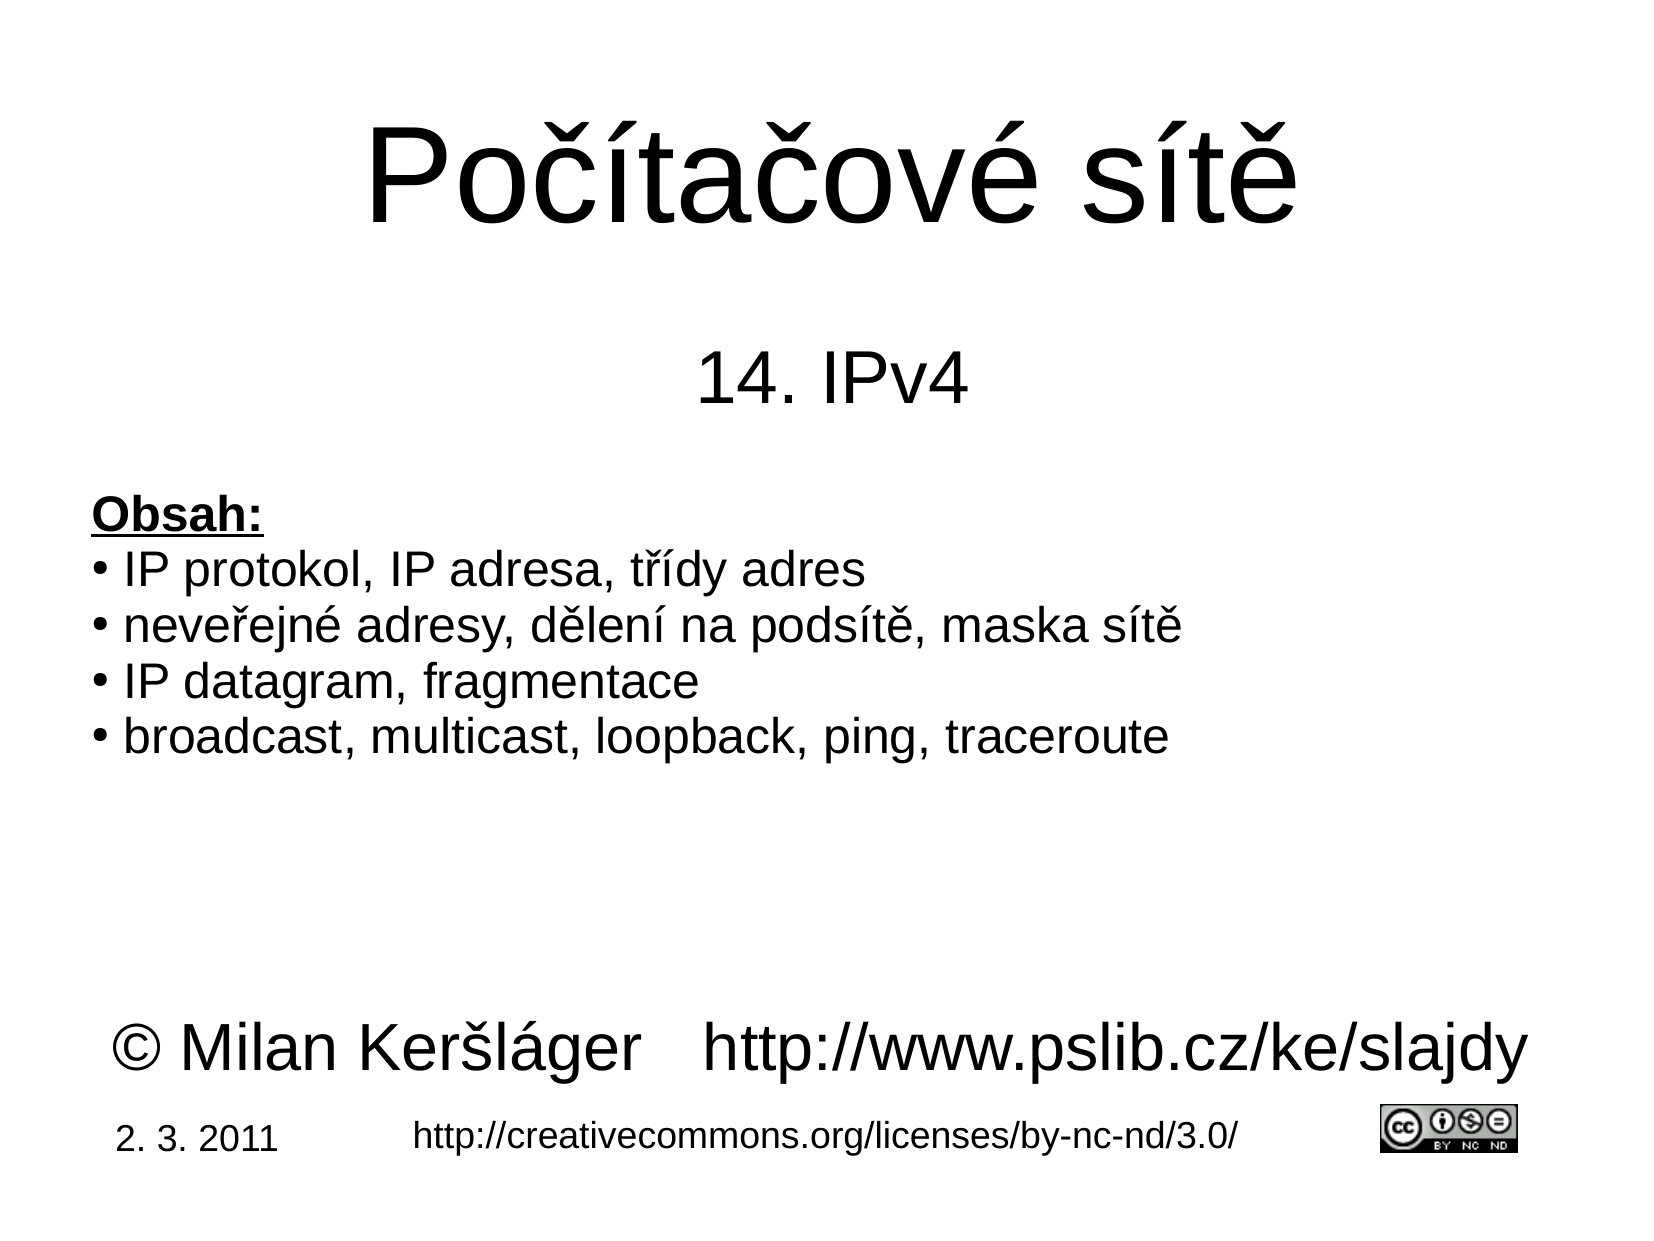

# Počítačové sítě 14. IPv4
Obsah:
 IP protokol, IP adresa, třídy adres
 neveřejné adresy, dělení na podsítě, maska sítě
 IP datagram, fragmentace
 broadcast, multicast, loopback, ping, traceroute
© Milan Keršláger	http://www.pslib.cz/ke/slajdy
http://creativecommons.org/licenses/by-nc-nd/3.0/
2. 3. 2011